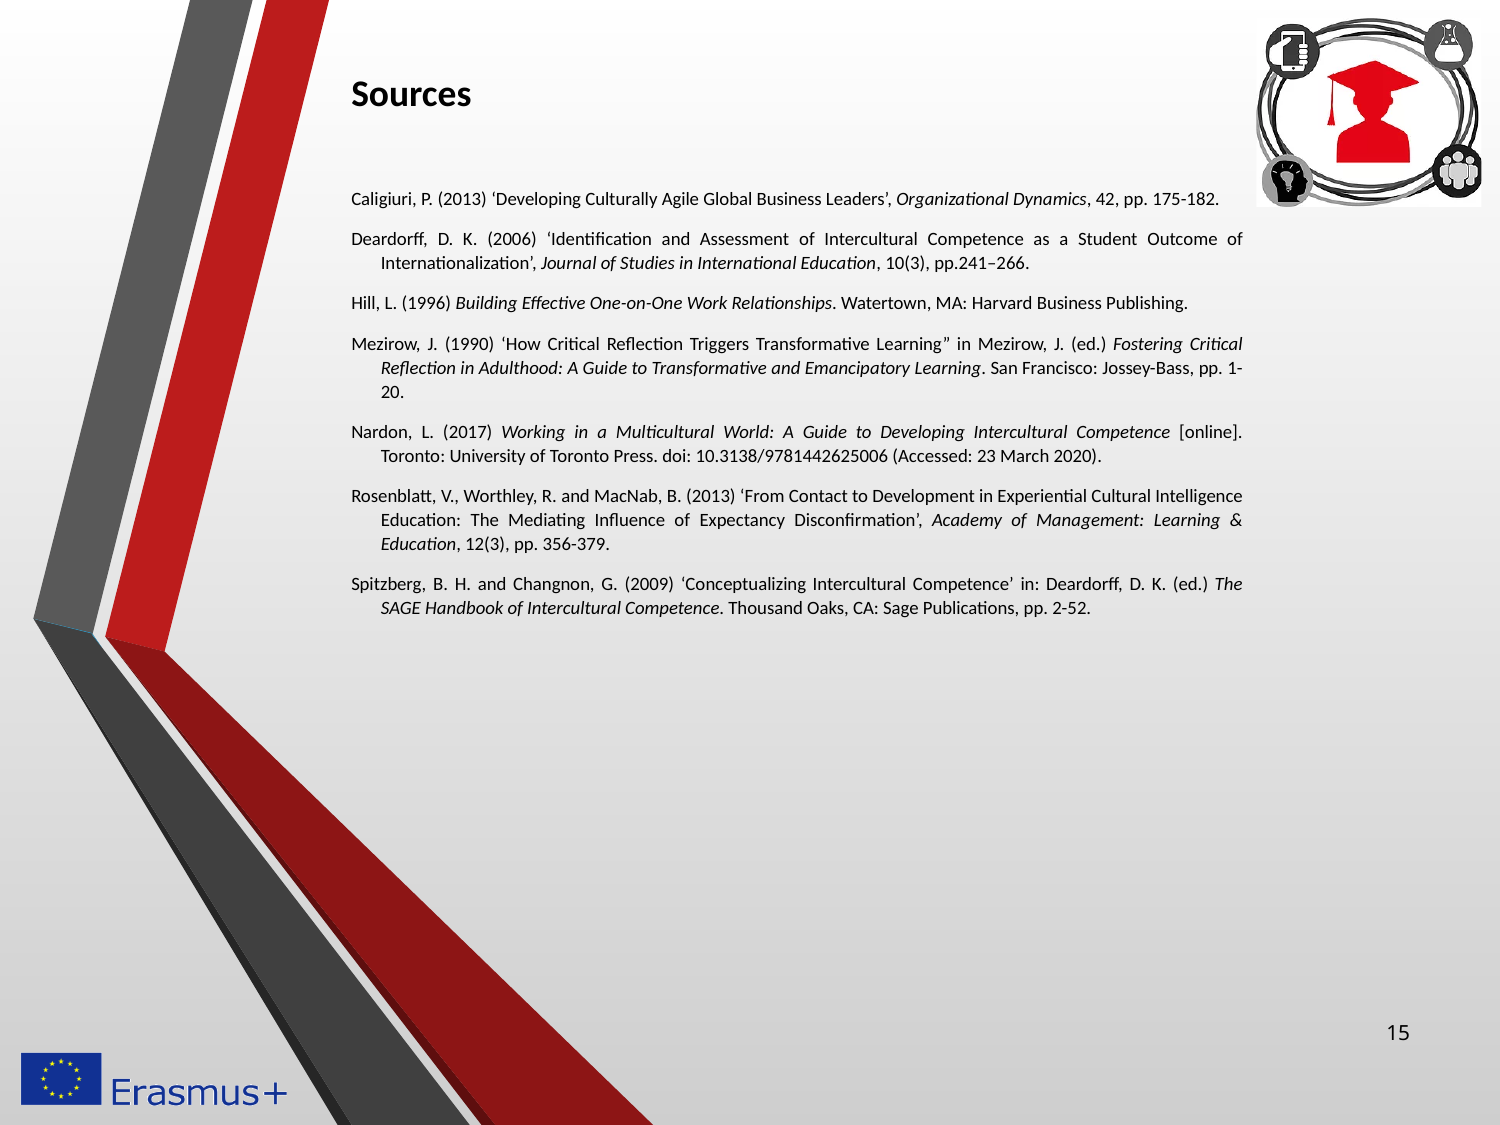

Sources
Caligiuri, P. (2013) ‘Developing Culturally Agile Global Business Leaders’, Organizational Dynamics, 42, pp. 175-182.
Deardorff, D. K. (2006) ‘Identification and Assessment of Intercultural Competence as a Student Outcome of Internationalization’, Journal of Studies in International Education, 10(3), pp.241–266.
Hill, L. (1996) Building Effective One-on-One Work Relationships. Watertown, MA: Harvard Business Publishing.
Mezirow, J. (1990) ‘How Critical Reflection Triggers Transformative Learning” in Mezirow, J. (ed.) Fostering Critical Reflection in Adulthood: A Guide to Transformative and Emancipatory Learning. San Francisco: Jossey-Bass, pp. 1-20.
Nardon, L. (2017) Working in a Multicultural World: A Guide to Developing Intercultural Competence [online]. Toronto: University of Toronto Press. doi: 10.3138/9781442625006 (Accessed: 23 March 2020).
Rosenblatt, V., Worthley, R. and MacNab, B. (2013) ‘From Contact to Development in Experiential Cultural Intelligence Education: The Mediating Influence of Expectancy Disconfirmation’, Academy of Management: Learning & Education, 12(3), pp. 356-379.
Spitzberg, B. H. and Changnon, G. (2009) ‘Conceptualizing Intercultural Competence’ in: Deardorff, D. K. (ed.) The SAGE Handbook of Intercultural Competence. Thousand Oaks, CA: Sage Publications, pp. 2-52.